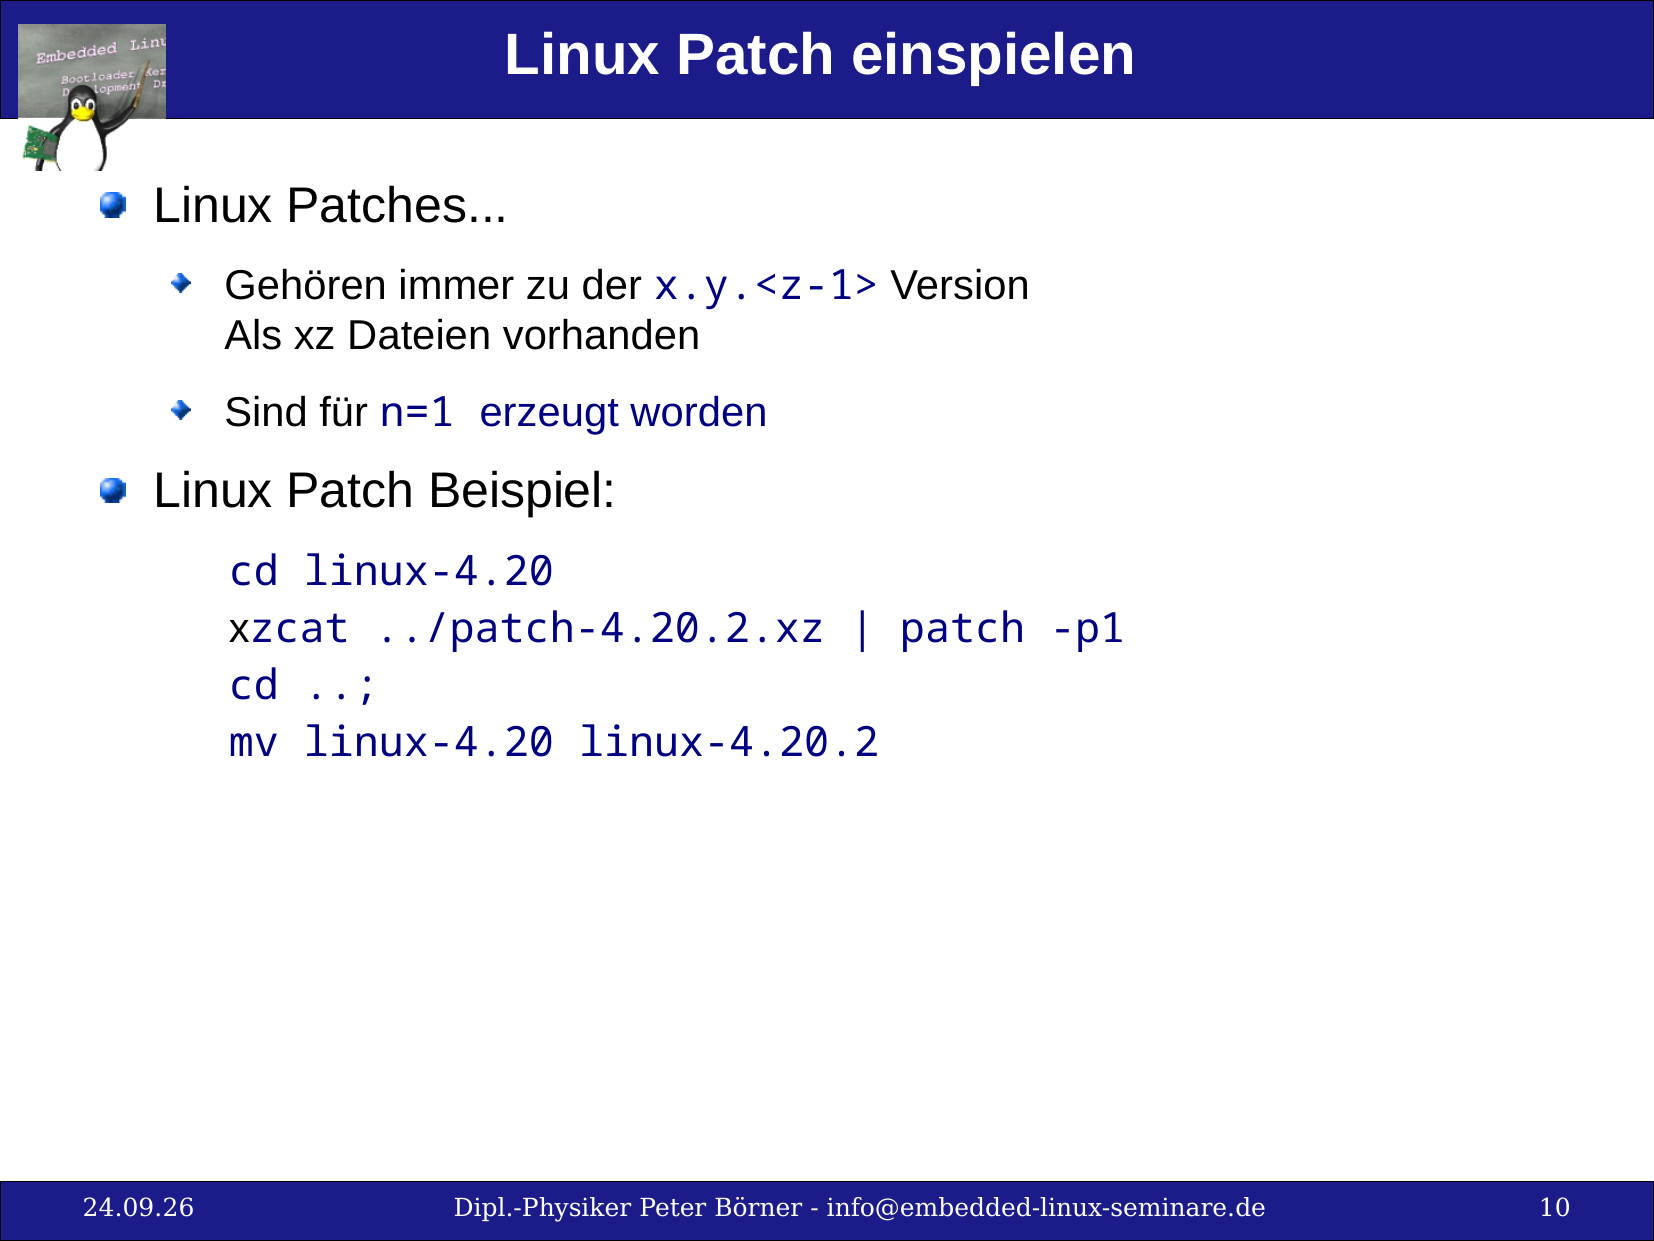

# Linux Patch einspielen
Linux Patches...
Gehören immer zu der x.y.<z-1> Version
Als xz Dateien vorhanden
Sind für n=1 erzeugt worden
Linux Patch Beispiel:
cd linux-4.20
xzcat ../patch-4.20.2.xz | patch -p1
cd ..;
mv linux-4.20 linux-4.20.2
 Dipl.-Physiker Peter Börner - info@embedded-linux-seminare.de
10